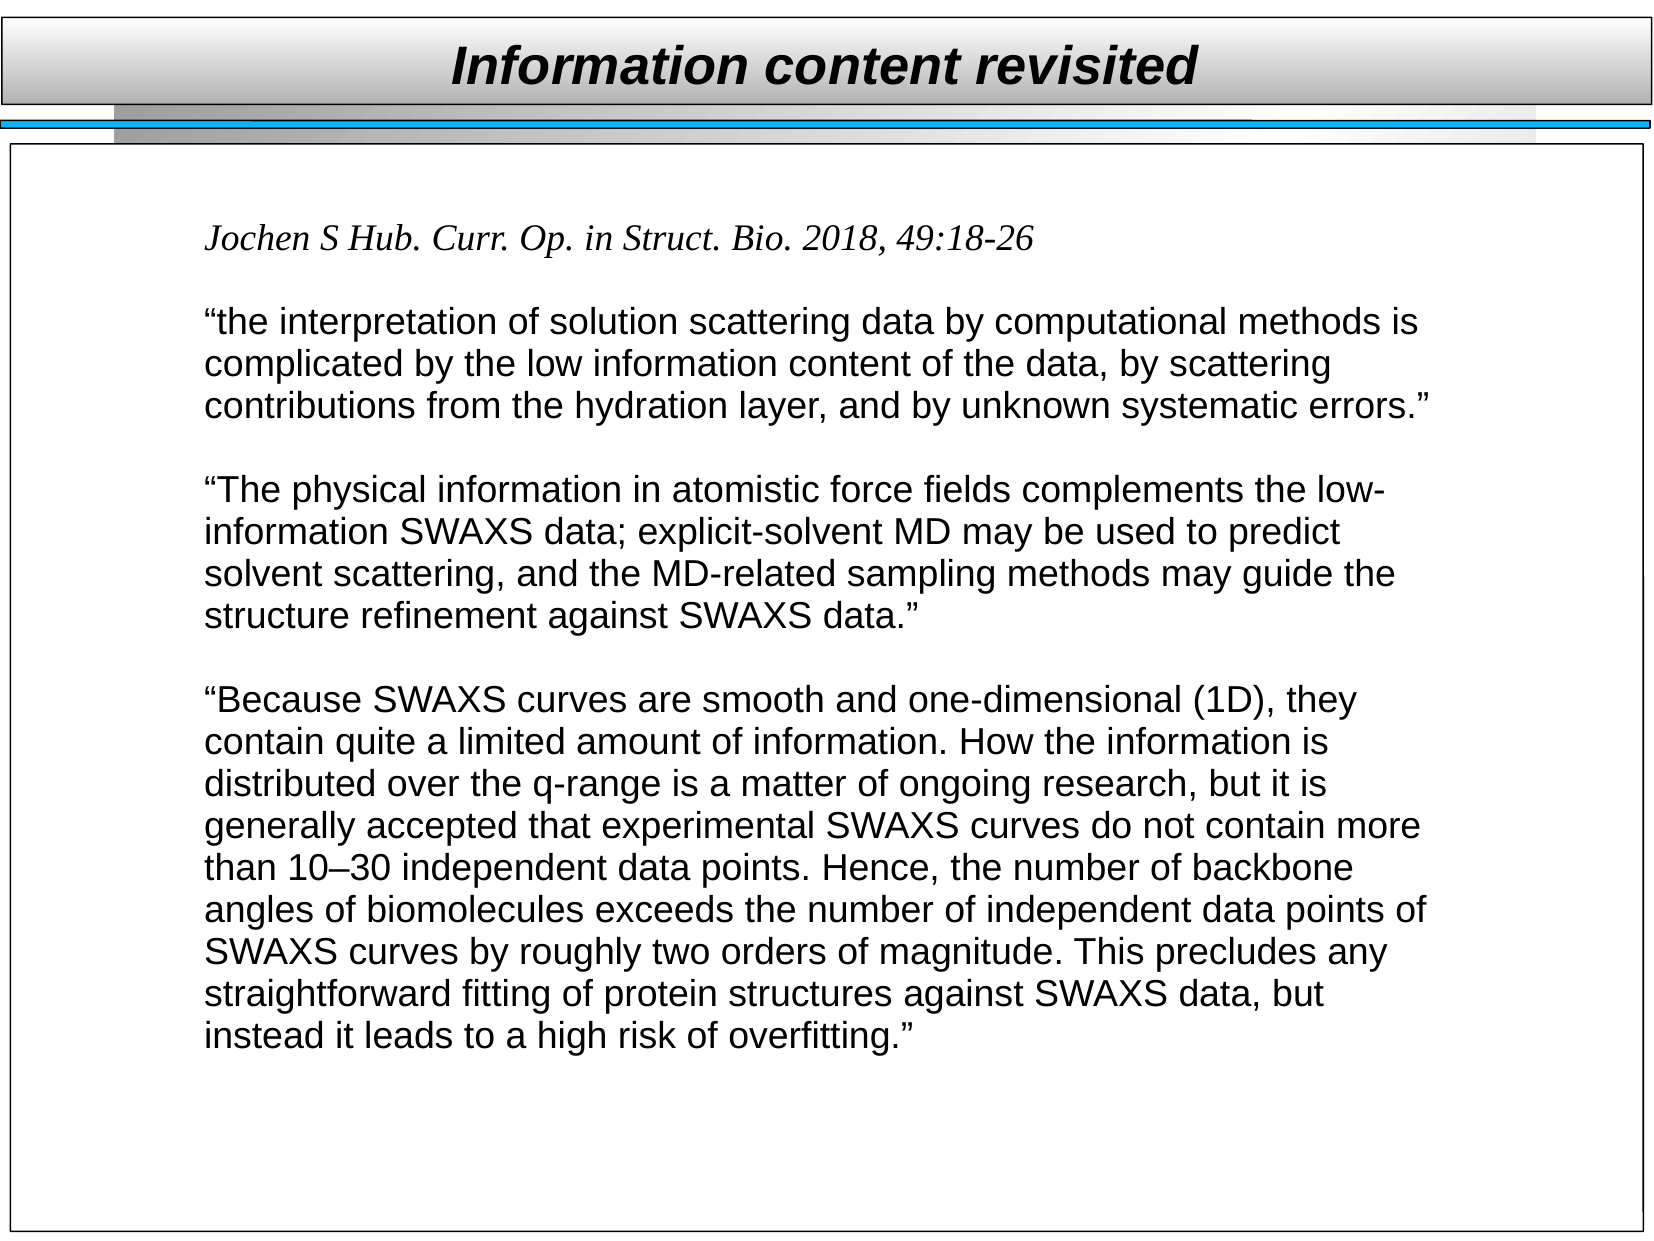

Information content revisited
Jochen S Hub. Curr. Op. in Struct. Bio. 2018, 49:18-26
“the interpretation of solution scattering data by computational methods is complicated by the low information content of the data, by scattering contributions from the hydration layer, and by unknown systematic errors.”
“The physical information in atomistic force fields complements the low-information SWAXS data; explicit-solvent MD may be used to predict solvent scattering, and the MD-related sampling methods may guide the structure refinement against SWAXS data.”
“Because SWAXS curves are smooth and one-dimensional (1D), they contain quite a limited amount of information. How the information is distributed over the q-range is a matter of ongoing research, but it is generally accepted that experimental SWAXS curves do not contain more than 10–30 independent data points. Hence, the number of backbone angles of biomolecules exceeds the number of independent data points of SWAXS curves by roughly two orders of magnitude. This precludes any straightforward fitting of protein structures against SWAXS data, but instead it leads to a high risk of overfitting.”